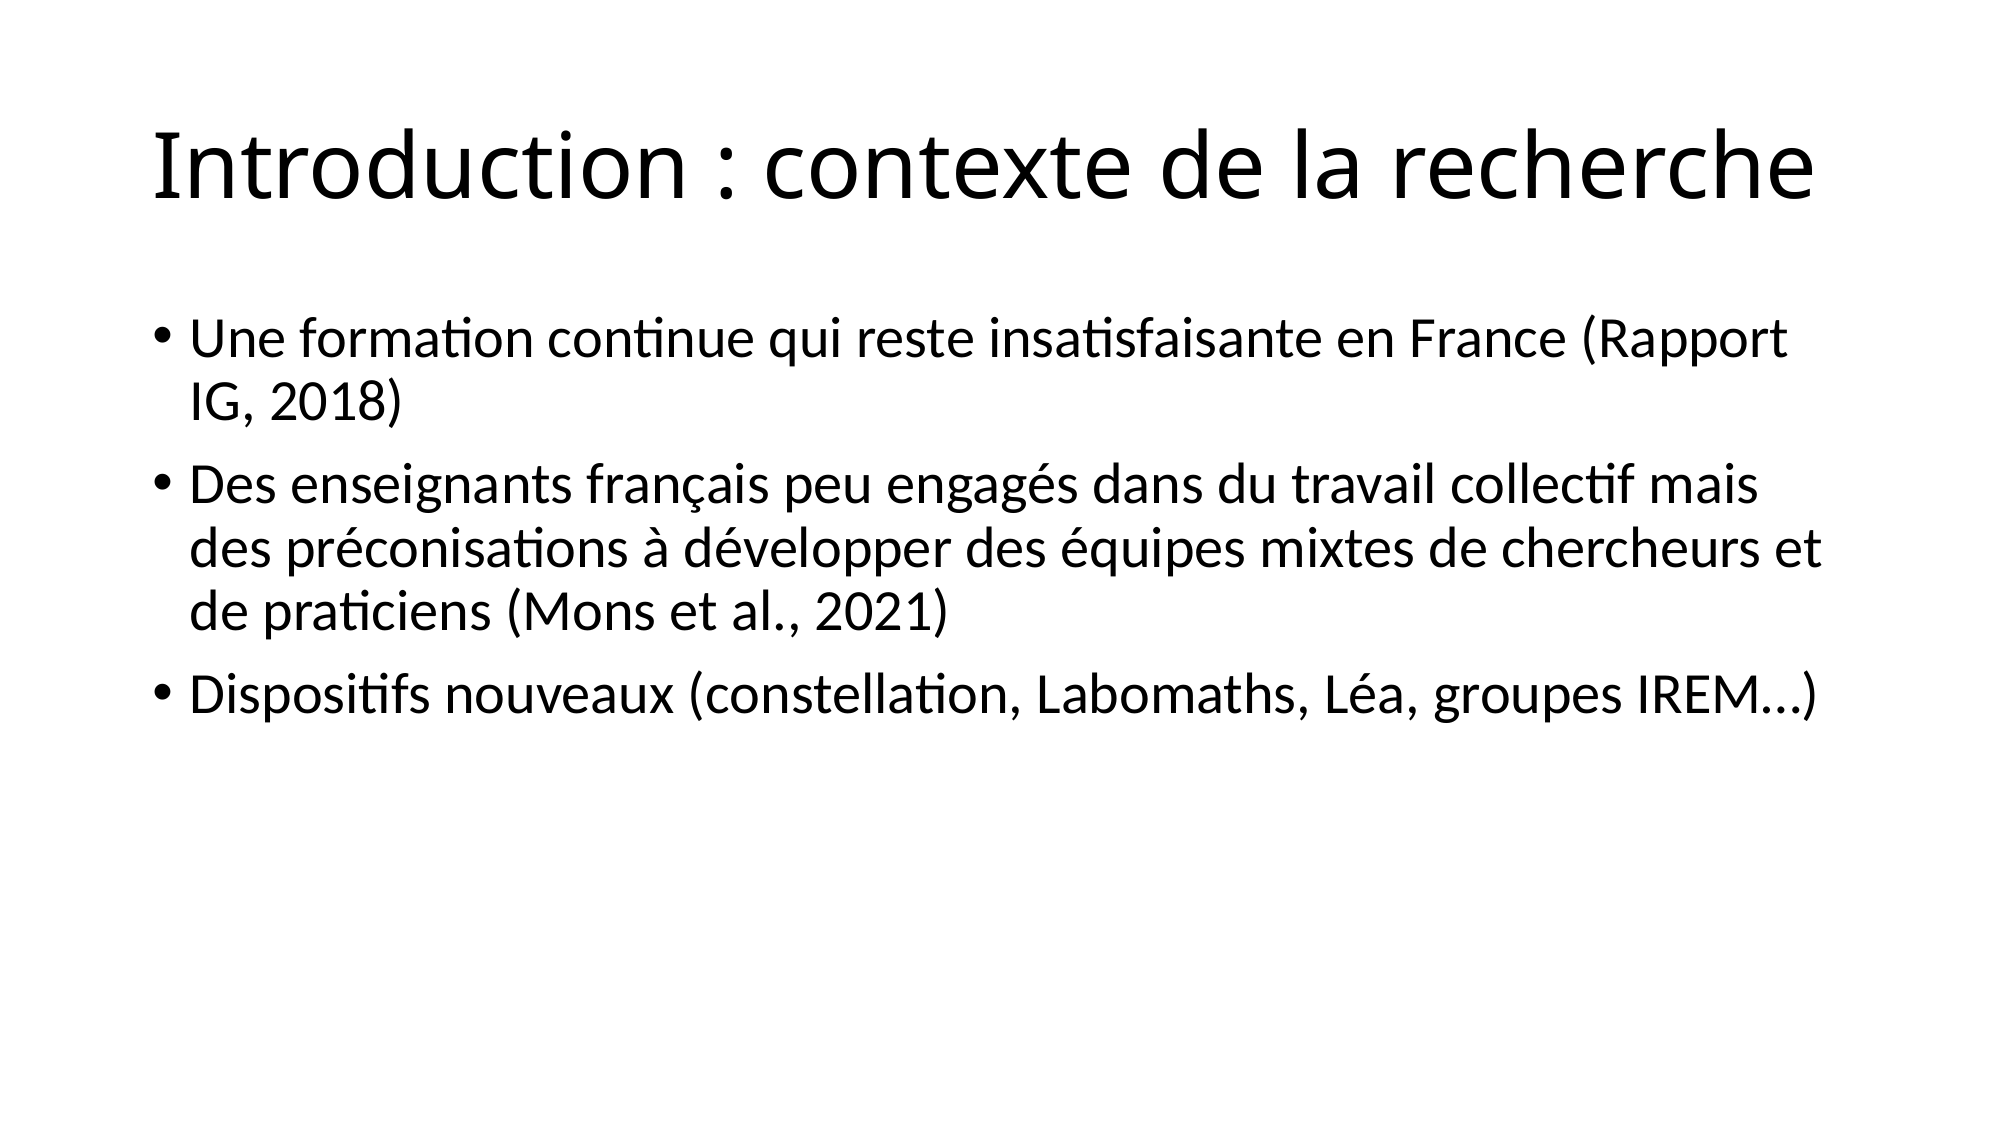

# Introduction : contexte de la recherche
Une formation continue qui reste insatisfaisante en France (Rapport IG, 2018)
Des enseignants français peu engagés dans du travail collectif mais des préconisations à développer des équipes mixtes de chercheurs et de praticiens (Mons et al., 2021)
Dispositifs nouveaux (constellation, Labomaths, Léa, groupes IREM…)